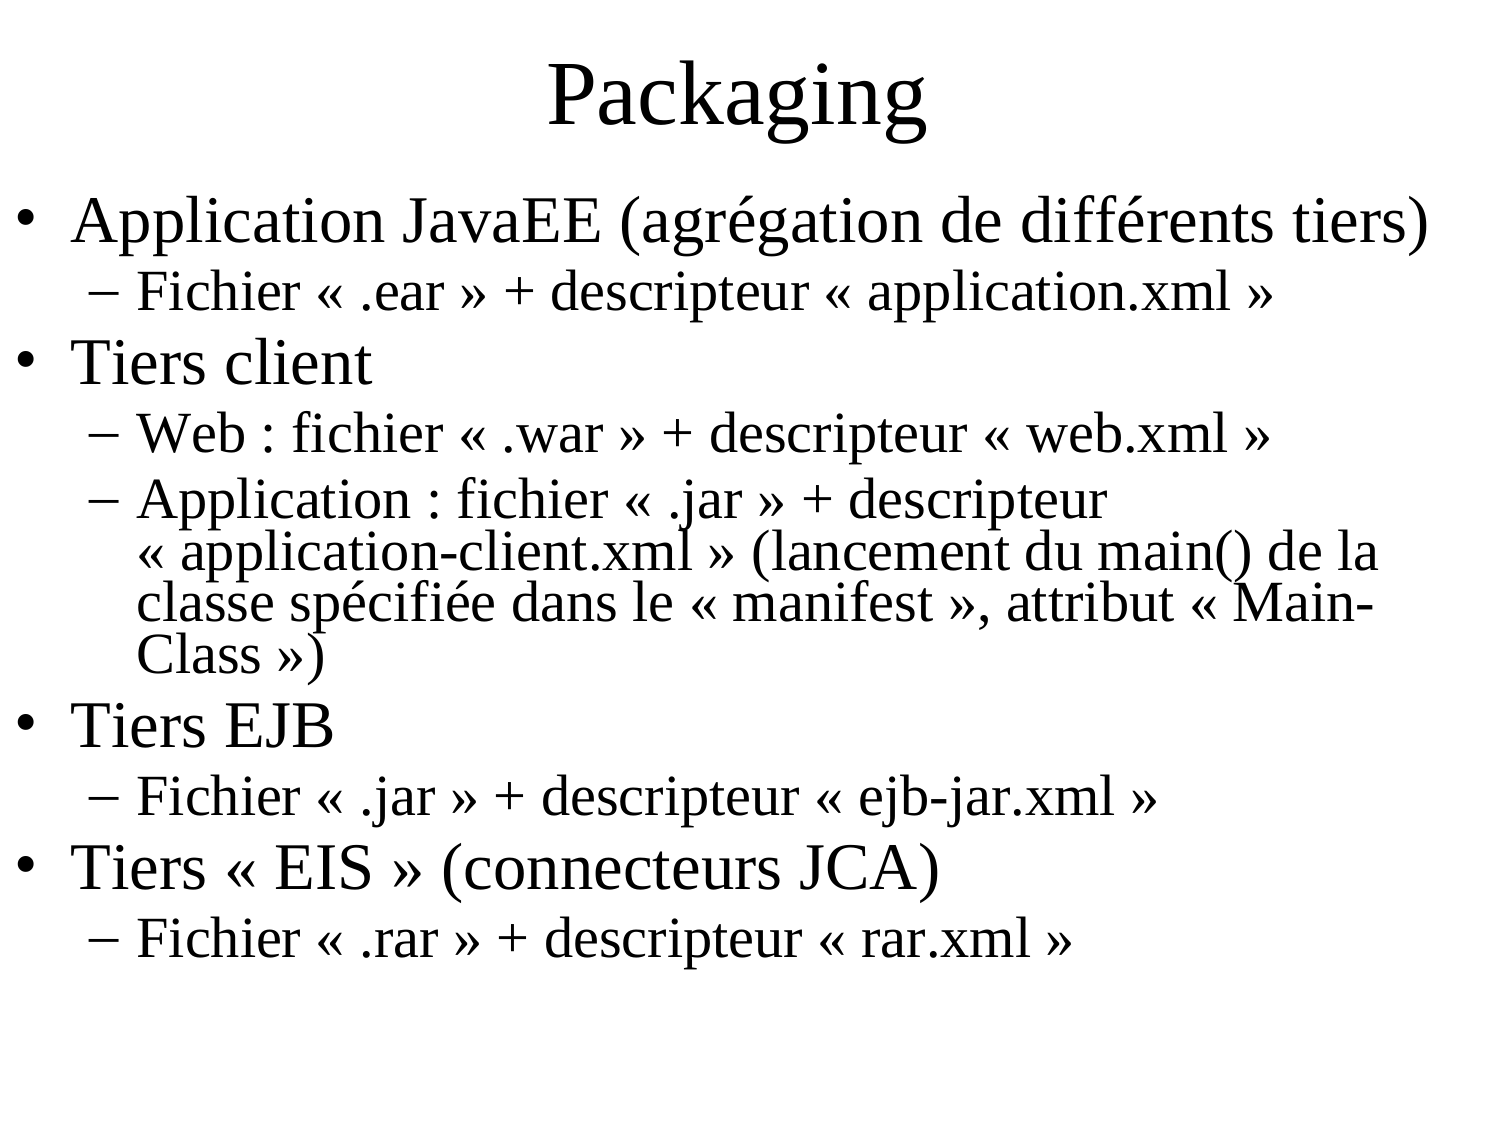

# Packaging
Application JavaEE (agrégation de différents tiers)
Fichier « .ear » + descripteur « application.xml »
Tiers client
Web : fichier « .war » + descripteur « web.xml »
Application : fichier « .jar » + descripteur « application-client.xml » (lancement du main() de la classe spécifiée dans le « manifest », attribut « Main-Class »)
Tiers EJB
Fichier « .jar » + descripteur « ejb-jar.xml »
Tiers « EIS » (connecteurs JCA)
Fichier « .rar » + descripteur « rar.xml »